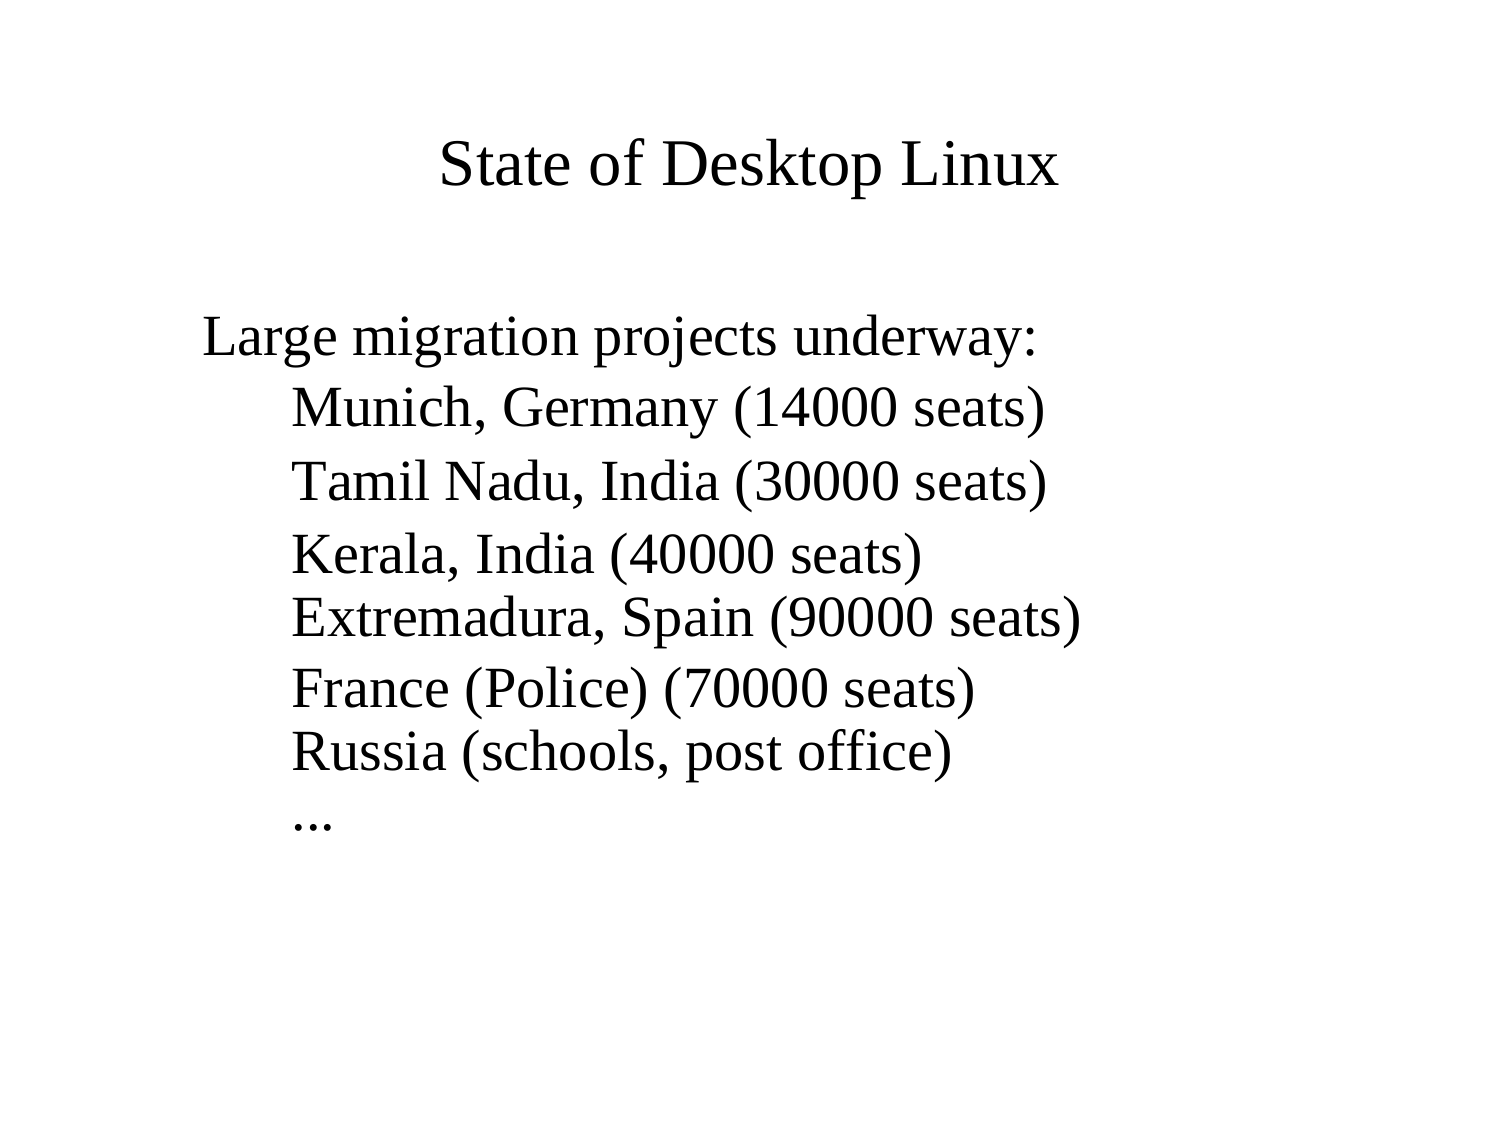

# State of Desktop Linux
Large migration projects underway:
 Munich, Germany (14000 seats)‏
 Tamil Nadu, India (30000 seats)‏
 Kerala, India (40000 seats)‏
 Extremadura, Spain (90000 seats)
 France (Police) (70000 seats)‏
 Russia (schools, post office)
 ...